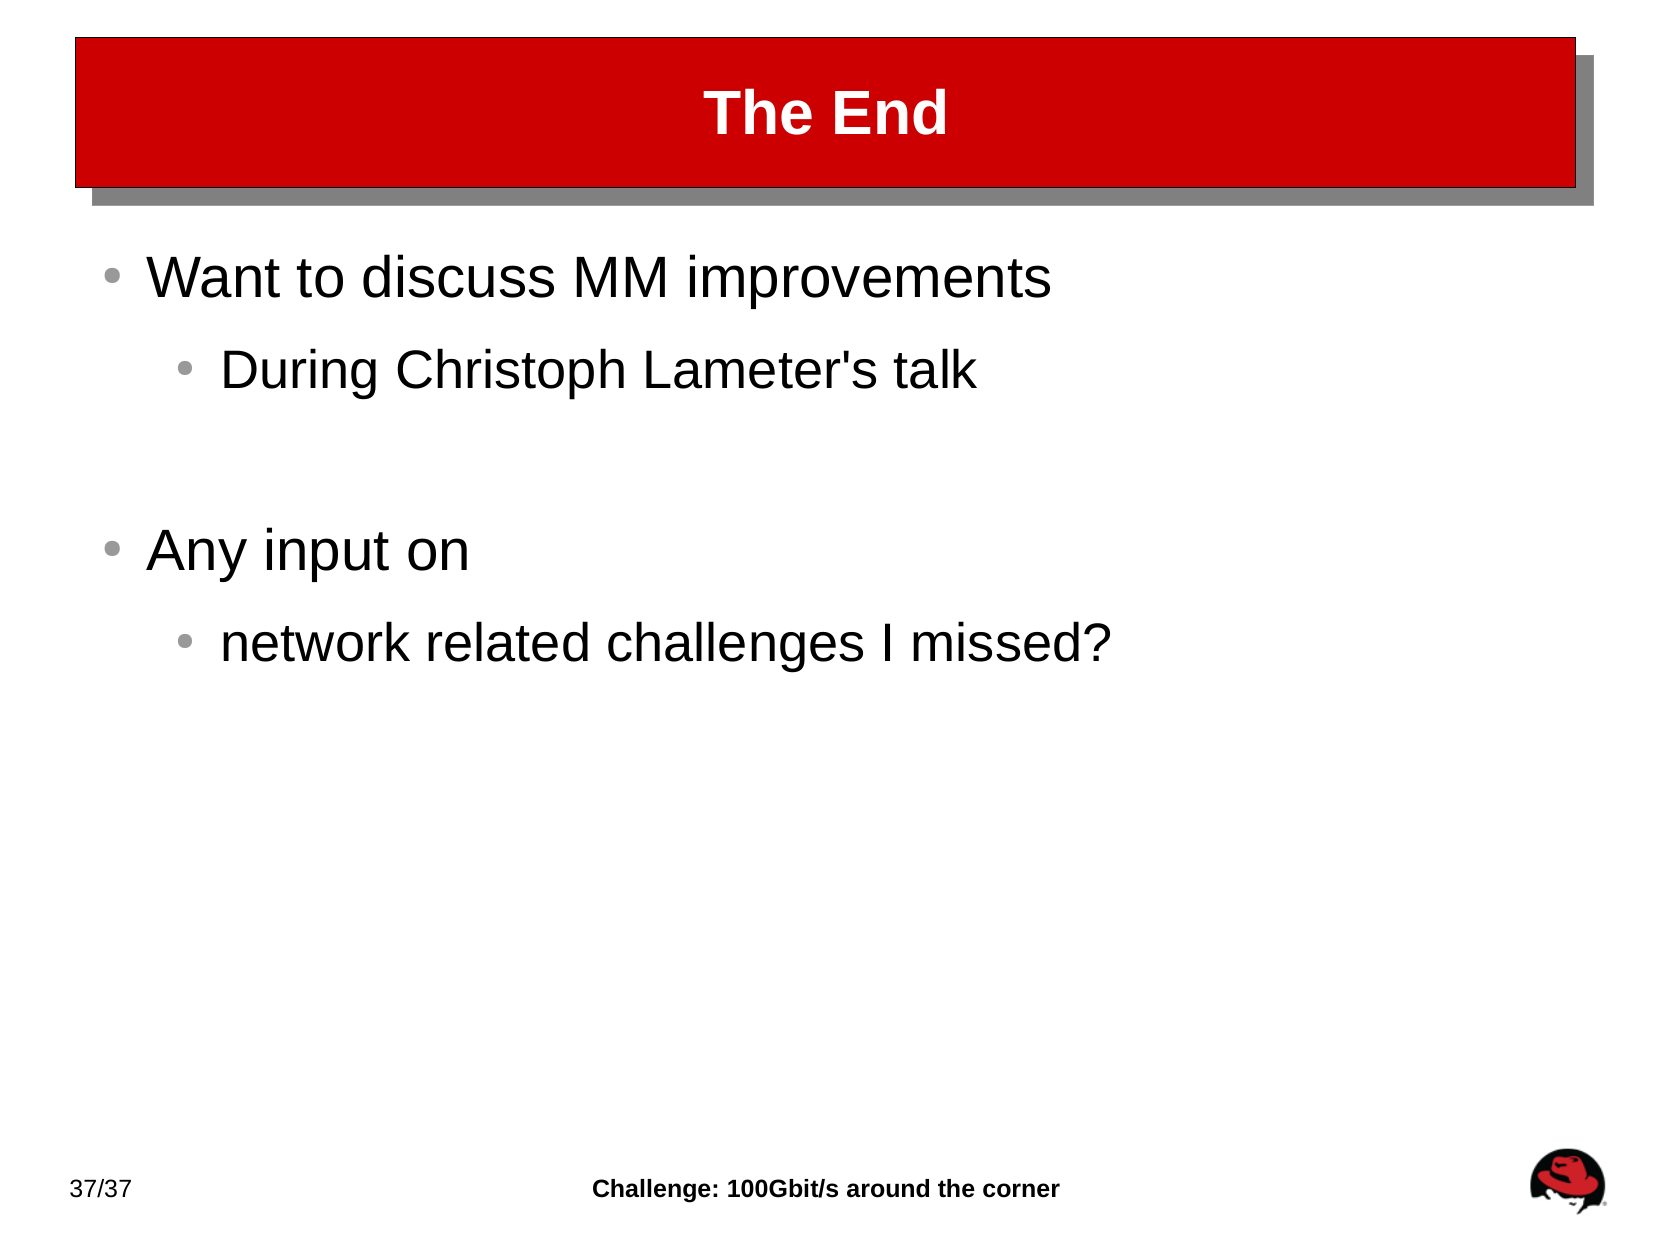

# The End
Want to discuss MM improvements
During Christoph Lameter's talk
Any input on
network related challenges I missed?